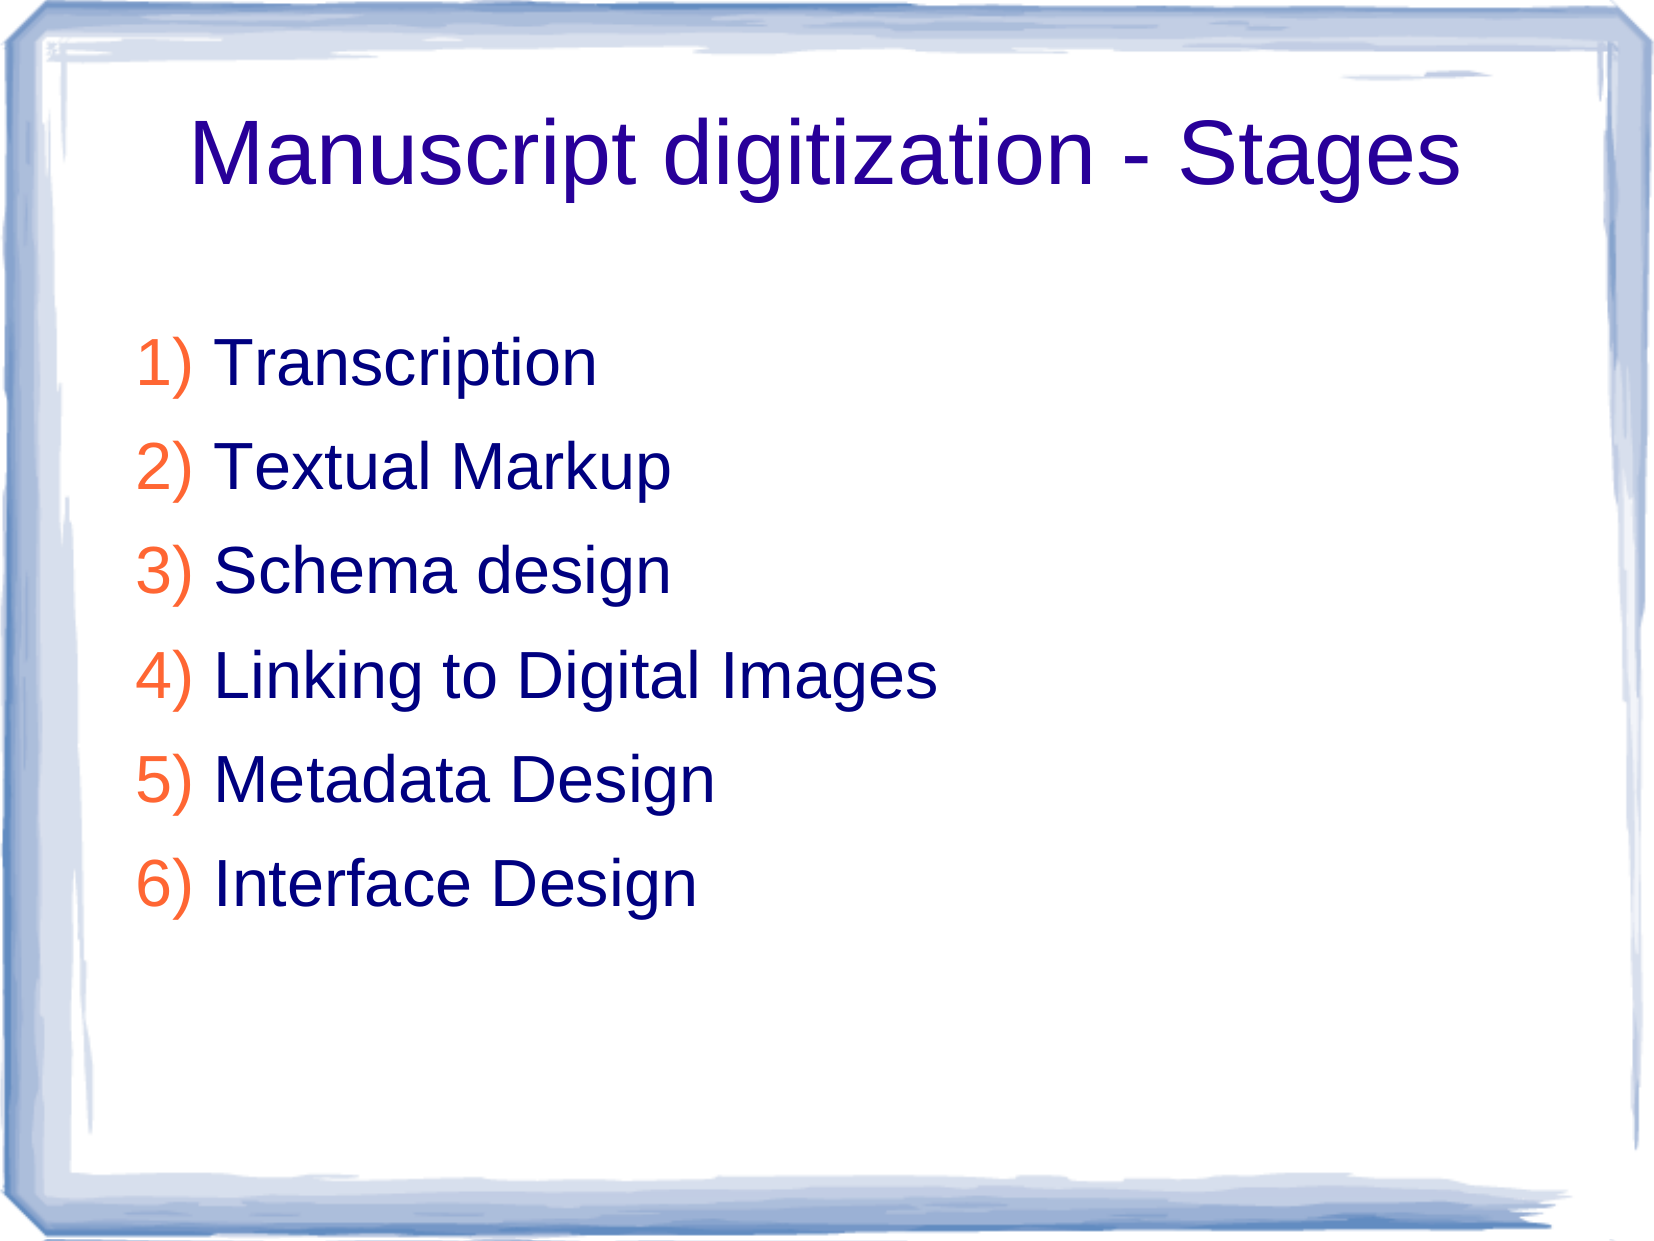

# Manuscript digitization - Stages
 Transcription
 Textual Markup
 Schema design
 Linking to Digital Images
 Metadata Design
 Interface Design